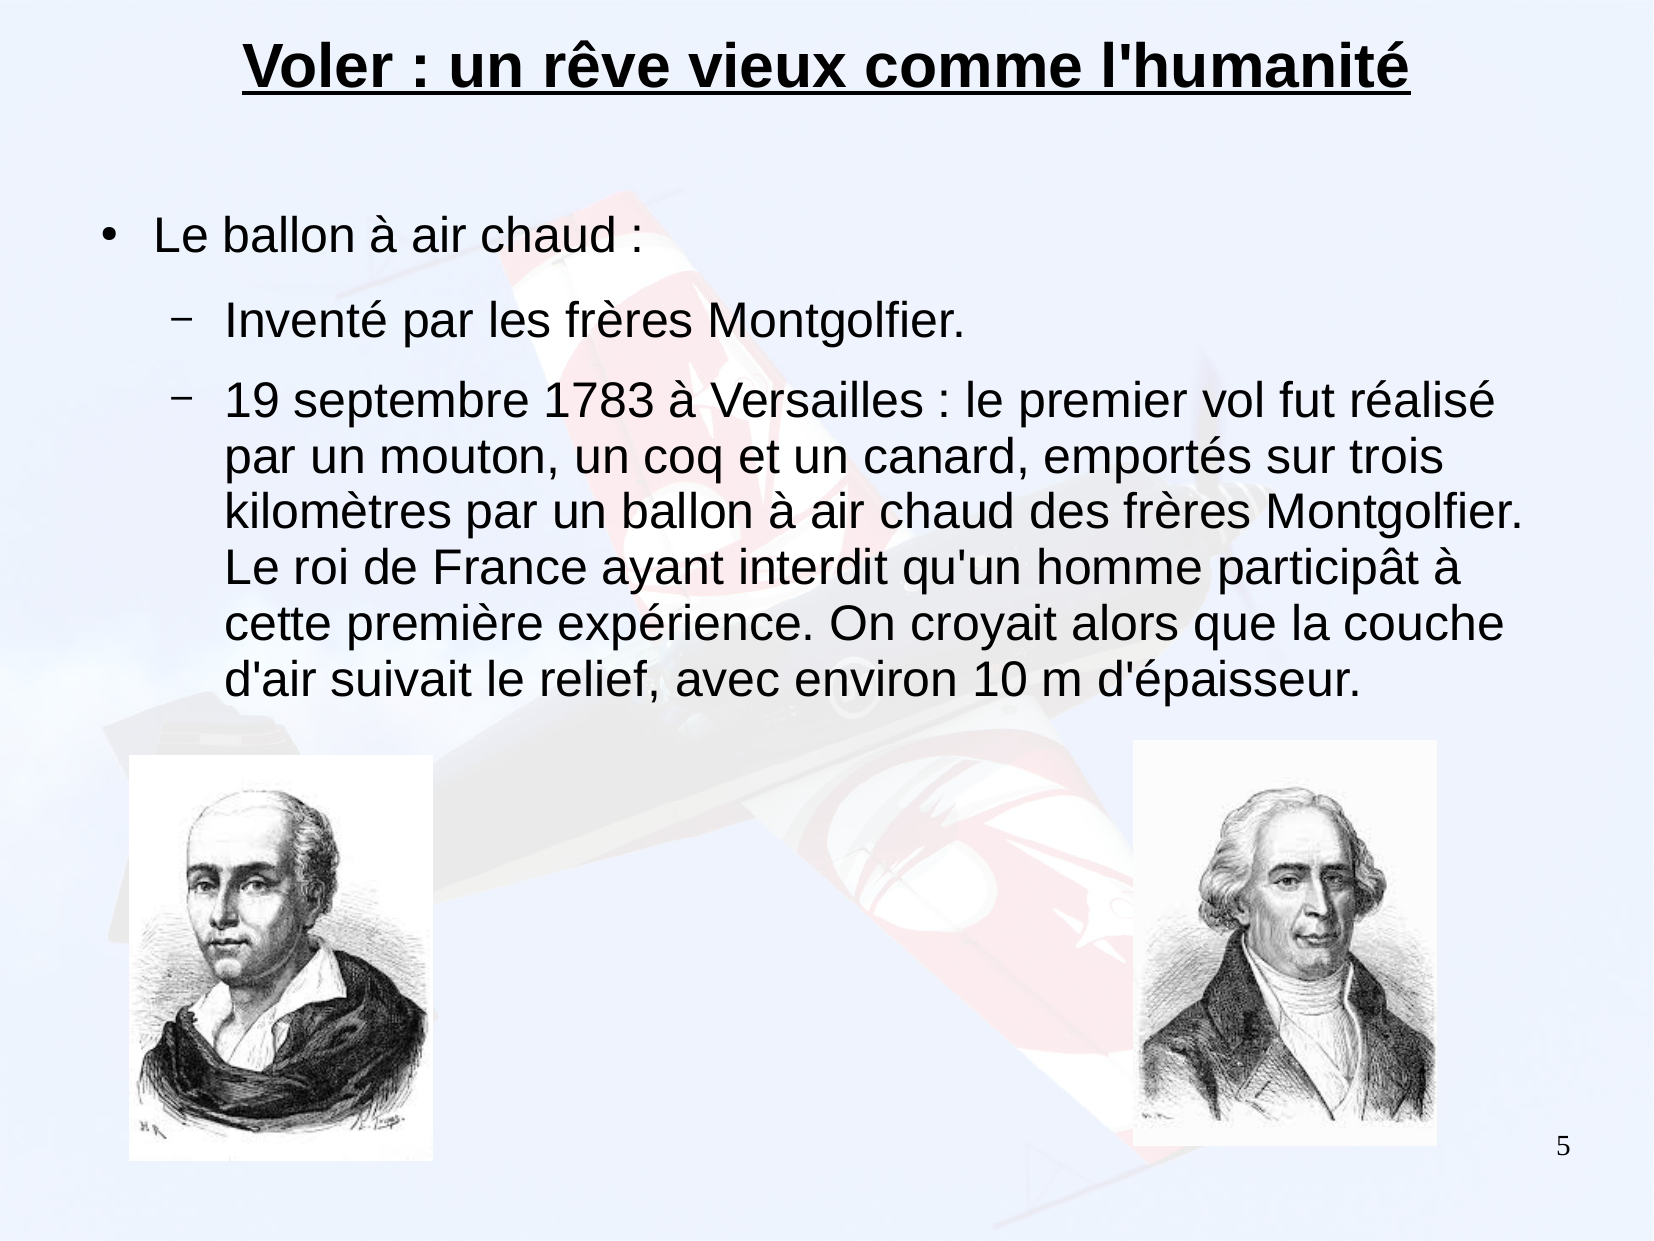

# Voler : un rêve vieux comme l'humanité
Le ballon à air chaud :
Inventé par les frères Montgolfier.
19 septembre 1783 à Versailles : le premier vol fut réalisé par un mouton, un coq et un canard, emportés sur trois kilomètres par un ballon à air chaud des frères Montgolfier. Le roi de France ayant interdit qu'un homme participât à cette première expérience. On croyait alors que la couche d'air suivait le relief, avec environ 10 m d'épaisseur.
5